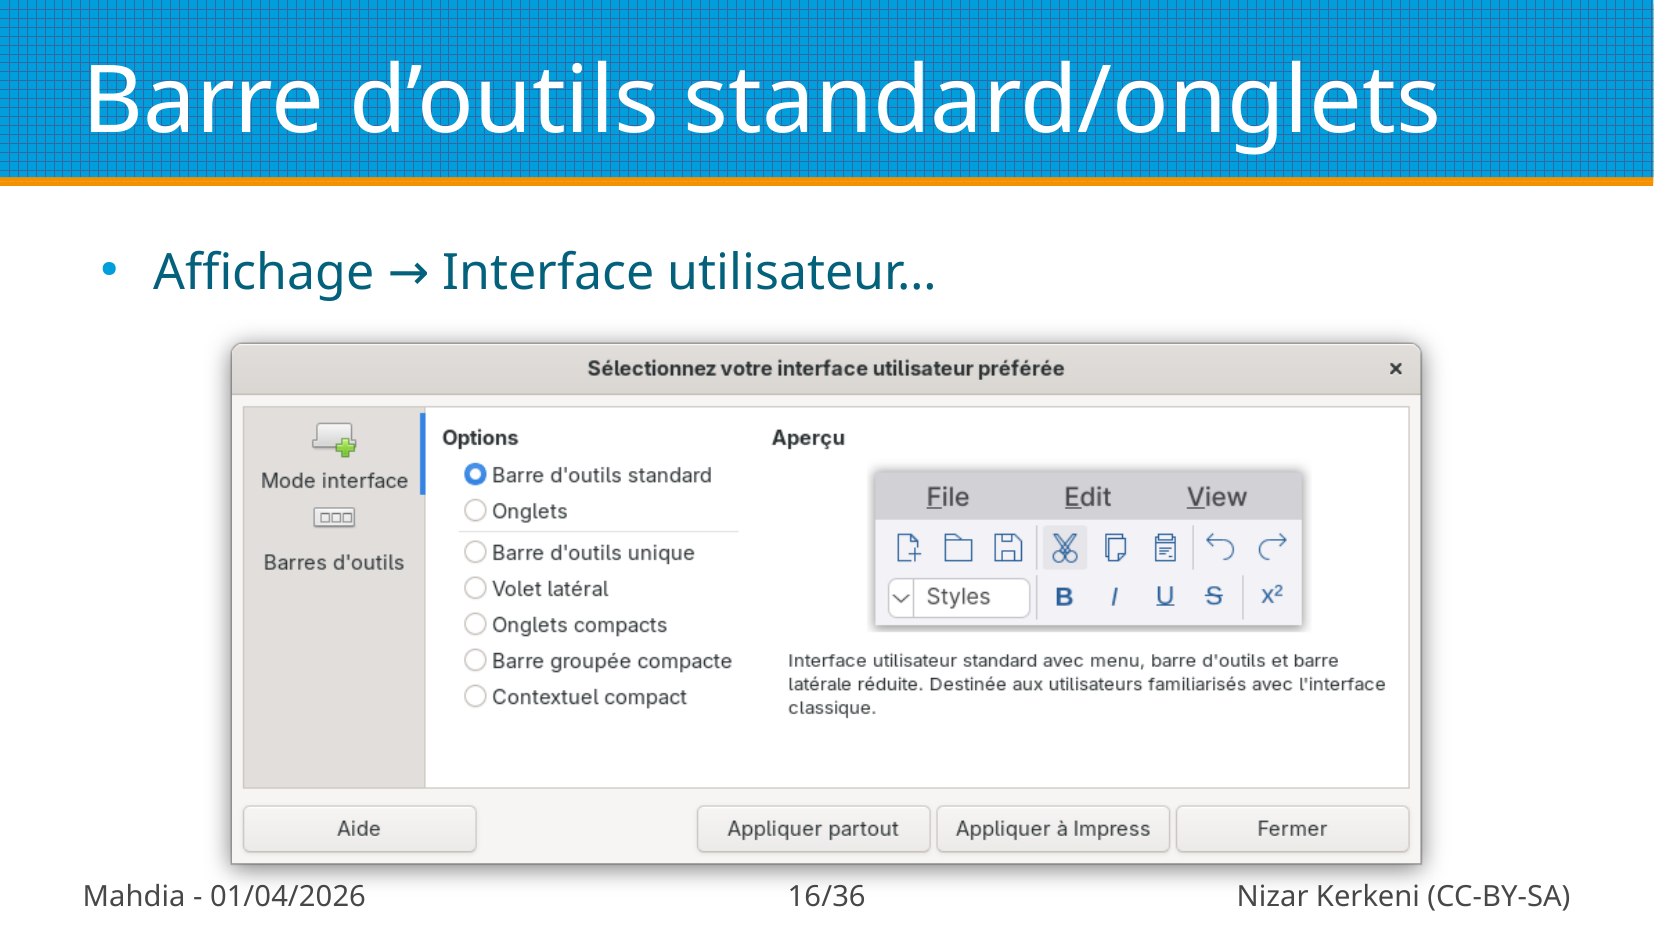

# Barre d’outils standard/onglets
Affichage → Interface utilisateur…
Mahdia - 01/04/2026
16